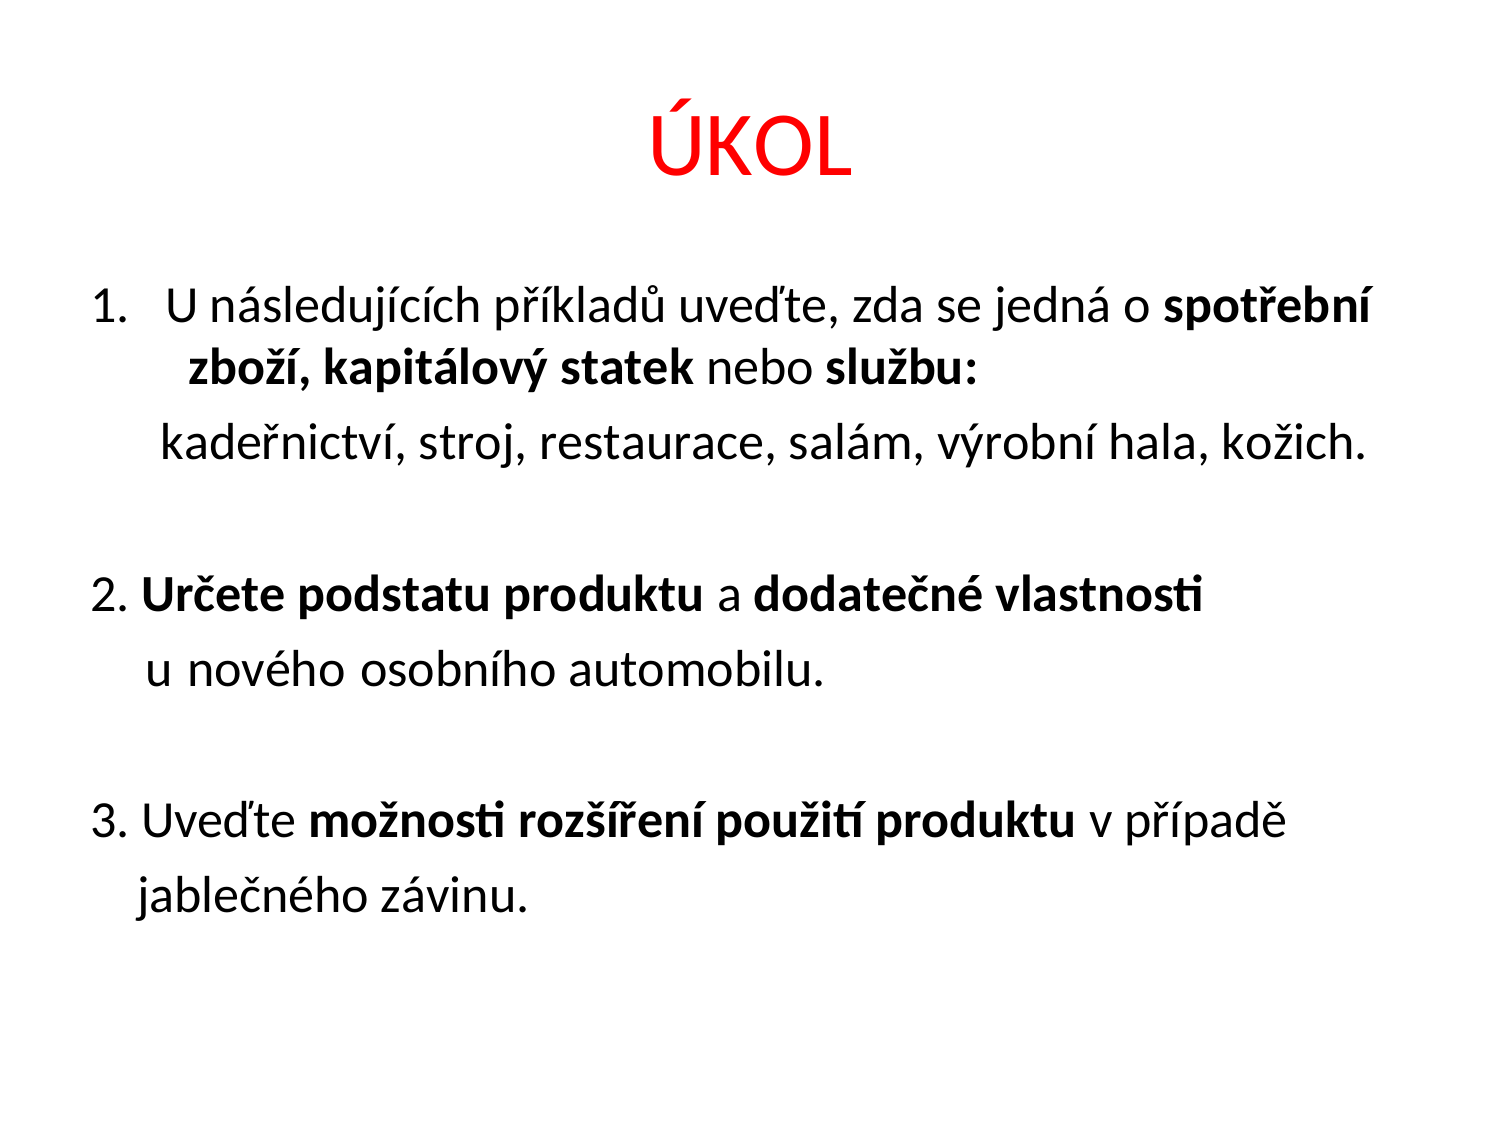

# ÚKOL
U následujících příkladů uveďte, zda se jedná o spotřební zboží, kapitálový statek nebo službu:
 kadeřnictví, stroj, restaurace, salám, výrobní hala, kožich.
2. Určete podstatu produktu a dodatečné vlastnosti
 u nového osobního automobilu.
3. Uveďte možnosti rozšíření použití produktu v případě
 jablečného závinu.